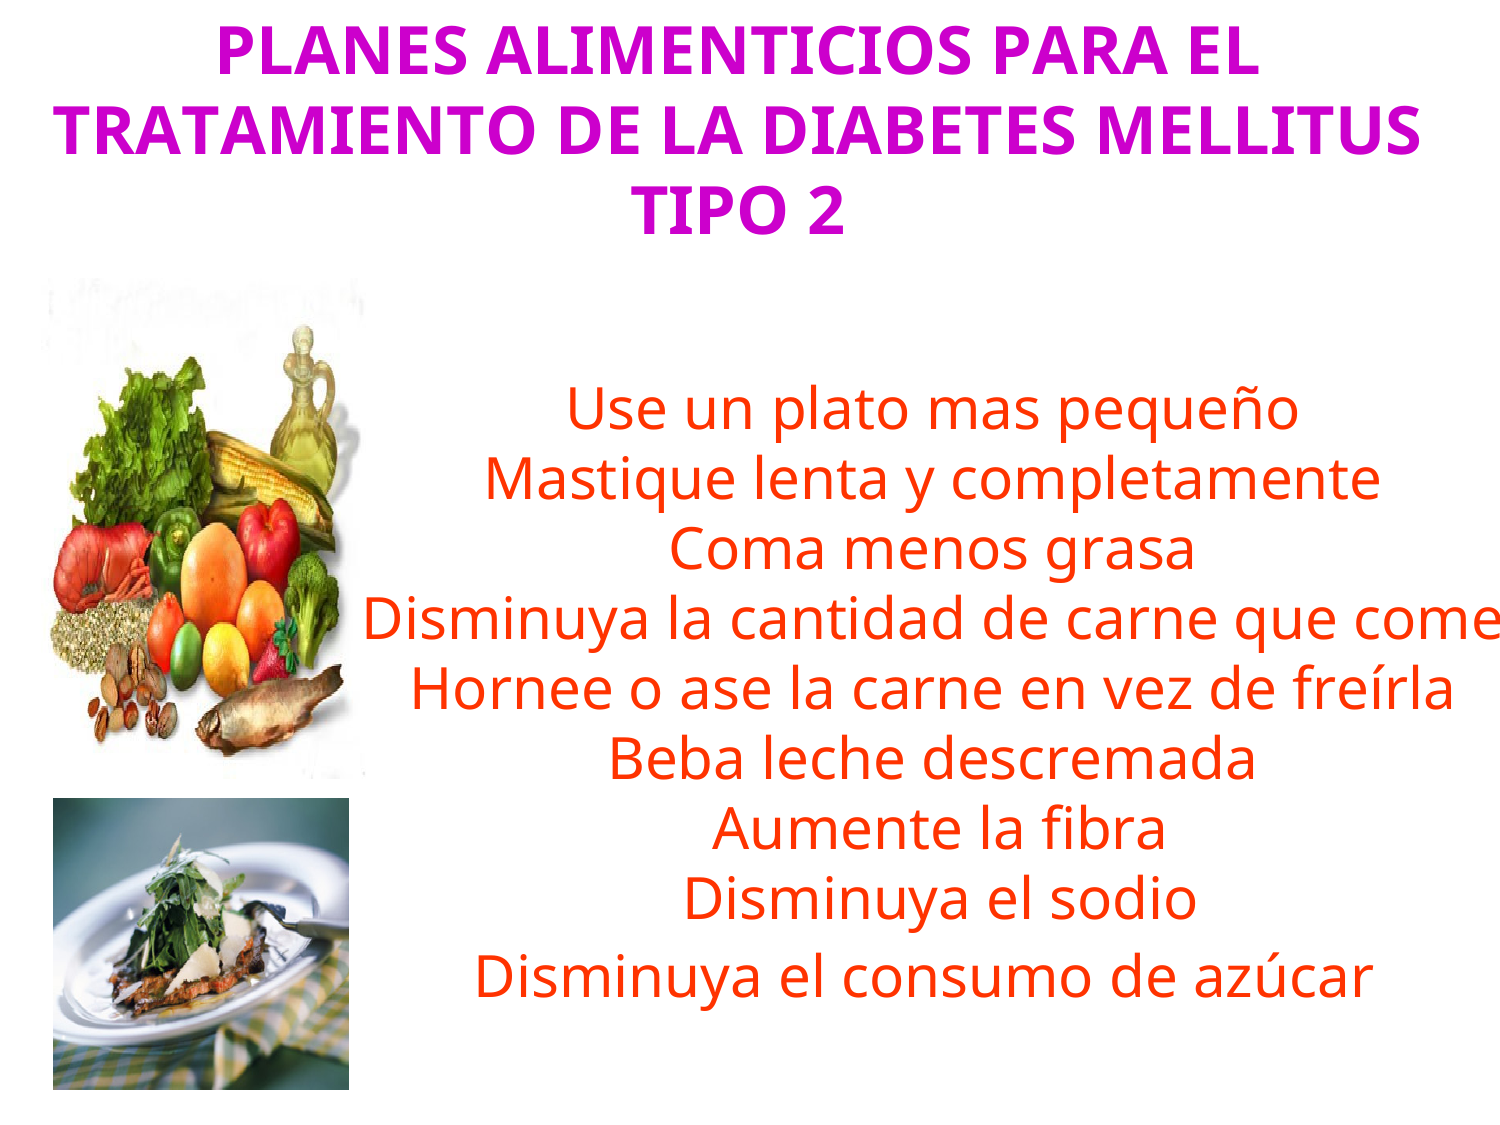

PLANES ALIMENTICIOS PARA EL TRATAMIENTO DE LA DIABETES MELLITUS TIPO 2
# Use un plato mas pequeño Mastique lenta y completamente Coma menos grasa Disminuya la cantidad de carne que come Hornee o ase la carne en vez de freírla Beba leche descremada Aumente la fibra Disminuya el sodio Disminuya el consumo de azúcar